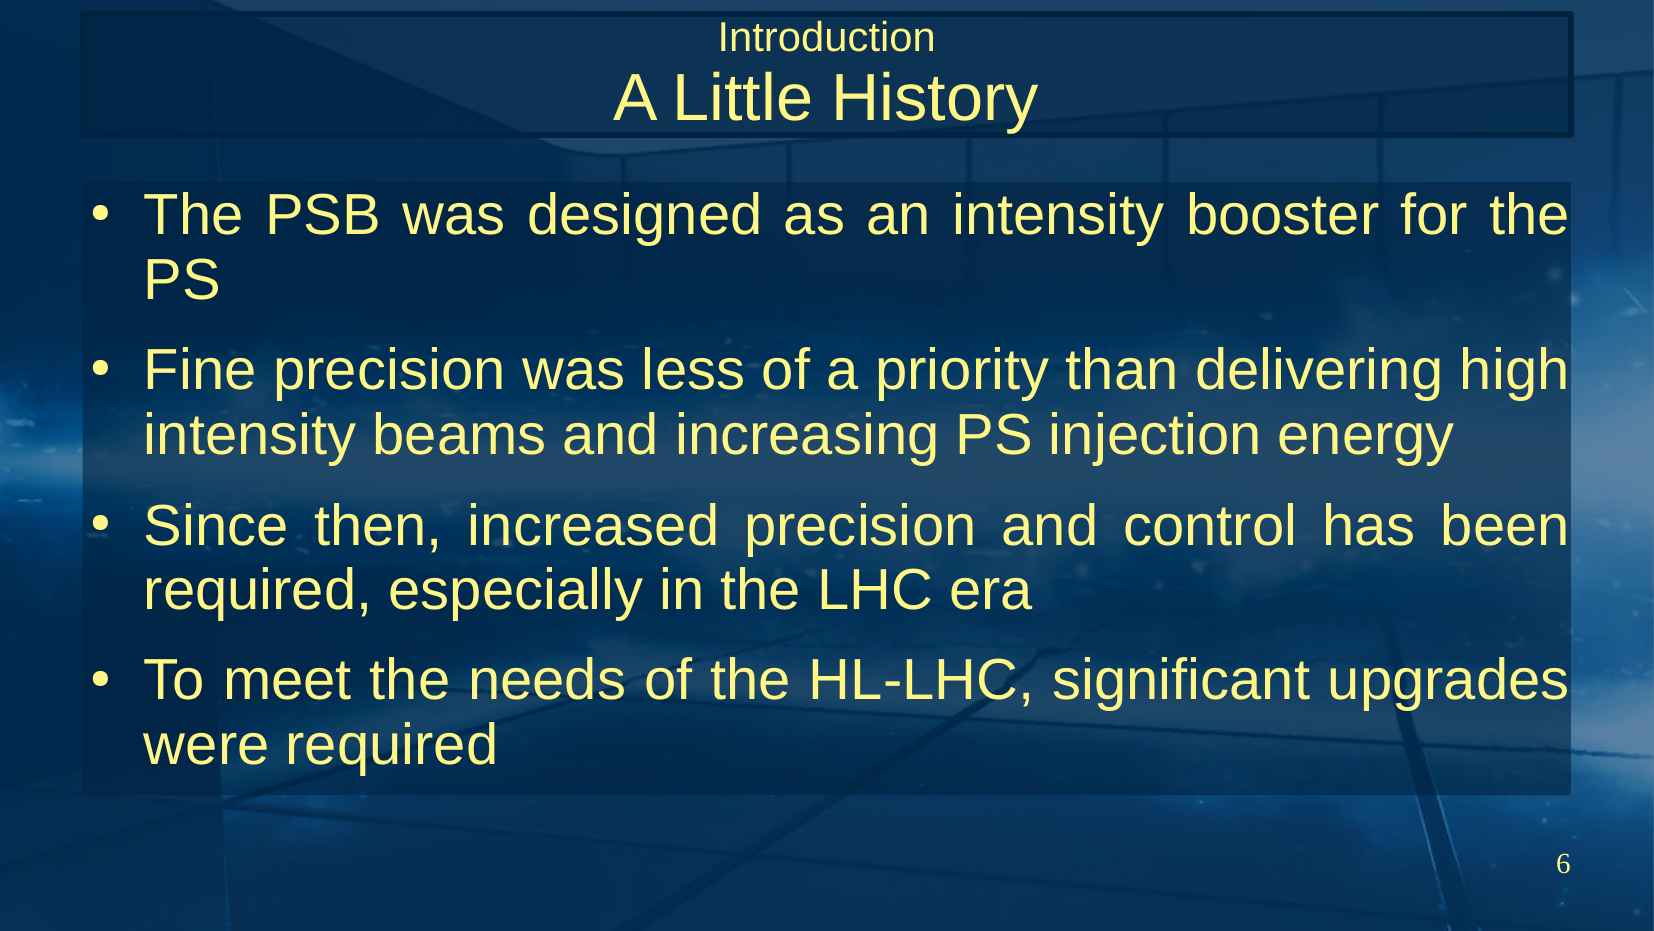

Introduction
A Little History
# The PSB was designed as an intensity booster for the PS
Fine precision was less of a priority than delivering high intensity beams and increasing PS injection energy
Since then, increased precision and control has been required, especially in the LHC era
To meet the needs of the HL-LHC, significant upgrades were required
6